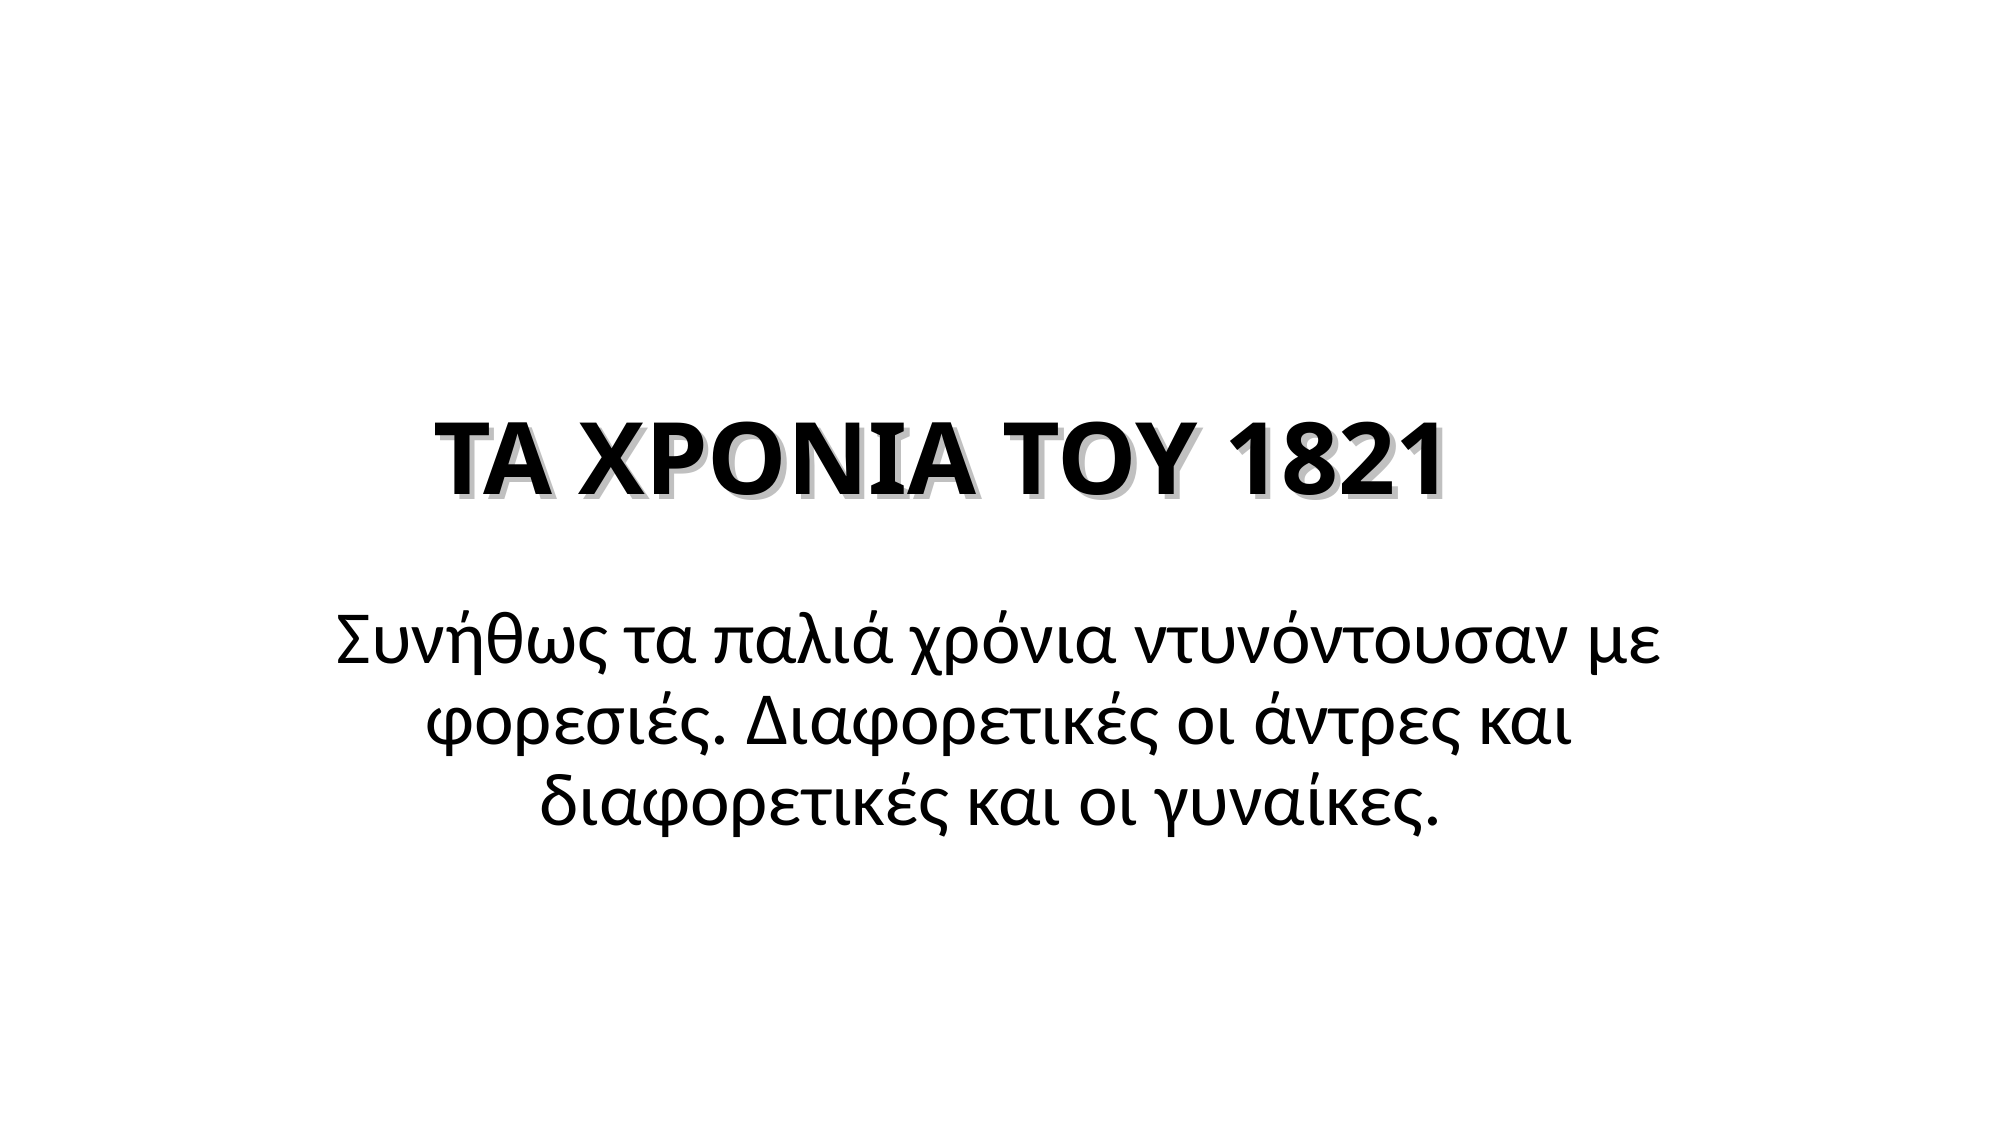

# ΤΑ ΧΡΟΝΙΑ ΤΟΥ 1821
Συνήθως τα παλιά χρόνια ντυνόντουσαν με φορεσιές. Διαφορετικές οι άντρες και διαφορετικές και οι γυναίκες.